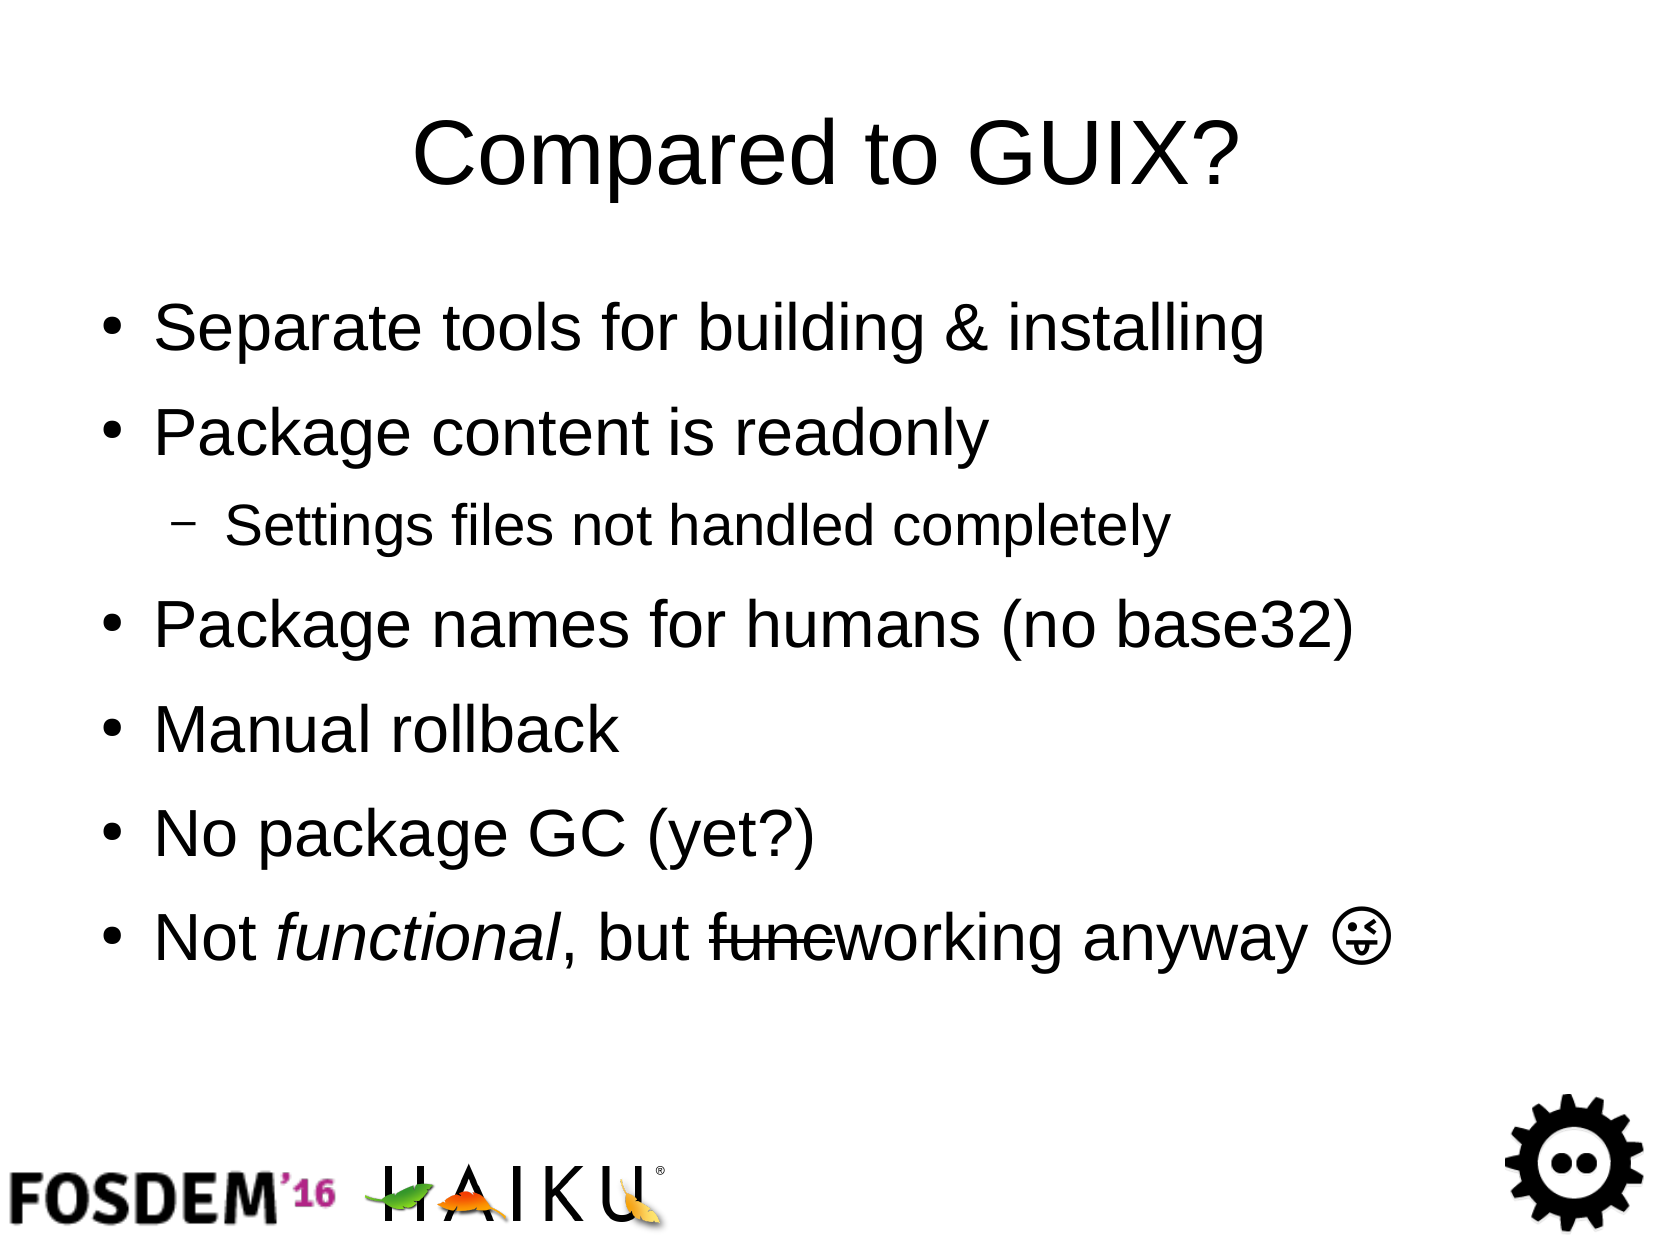

# Compared to GUIX?
Separate tools for building & installing
Package content is readonly
Settings files not handled completely
Package names for humans (no base32)
Manual rollback
No package GC (yet?)
Not functional, but funcworking anyway 😜